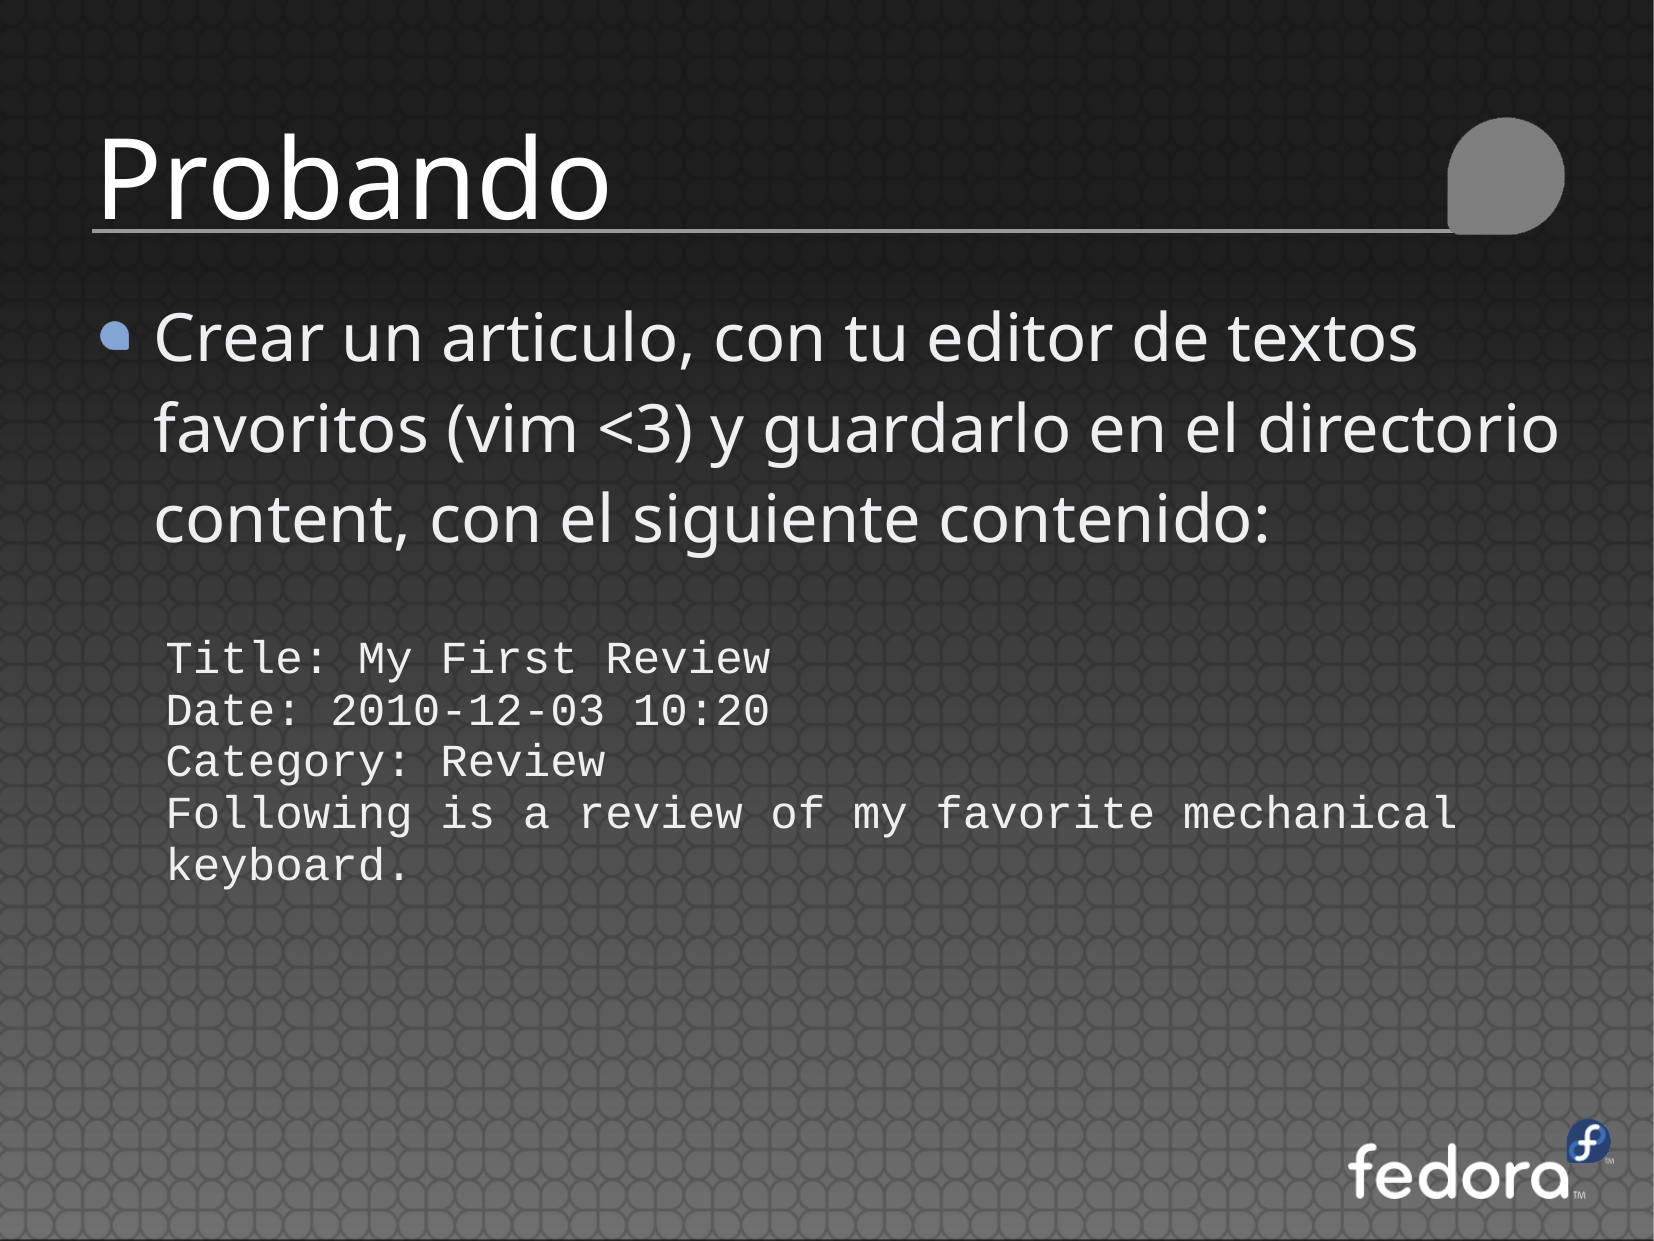

Probando
# Crear un articulo, con tu editor de textos favoritos (vim <3) y guardarlo en el directorio content, con el siguiente contenido:
Title: My First Review
Date: 2010-12-03 10:20
Category: Review
Following is a review of my favorite mechanical keyboard.